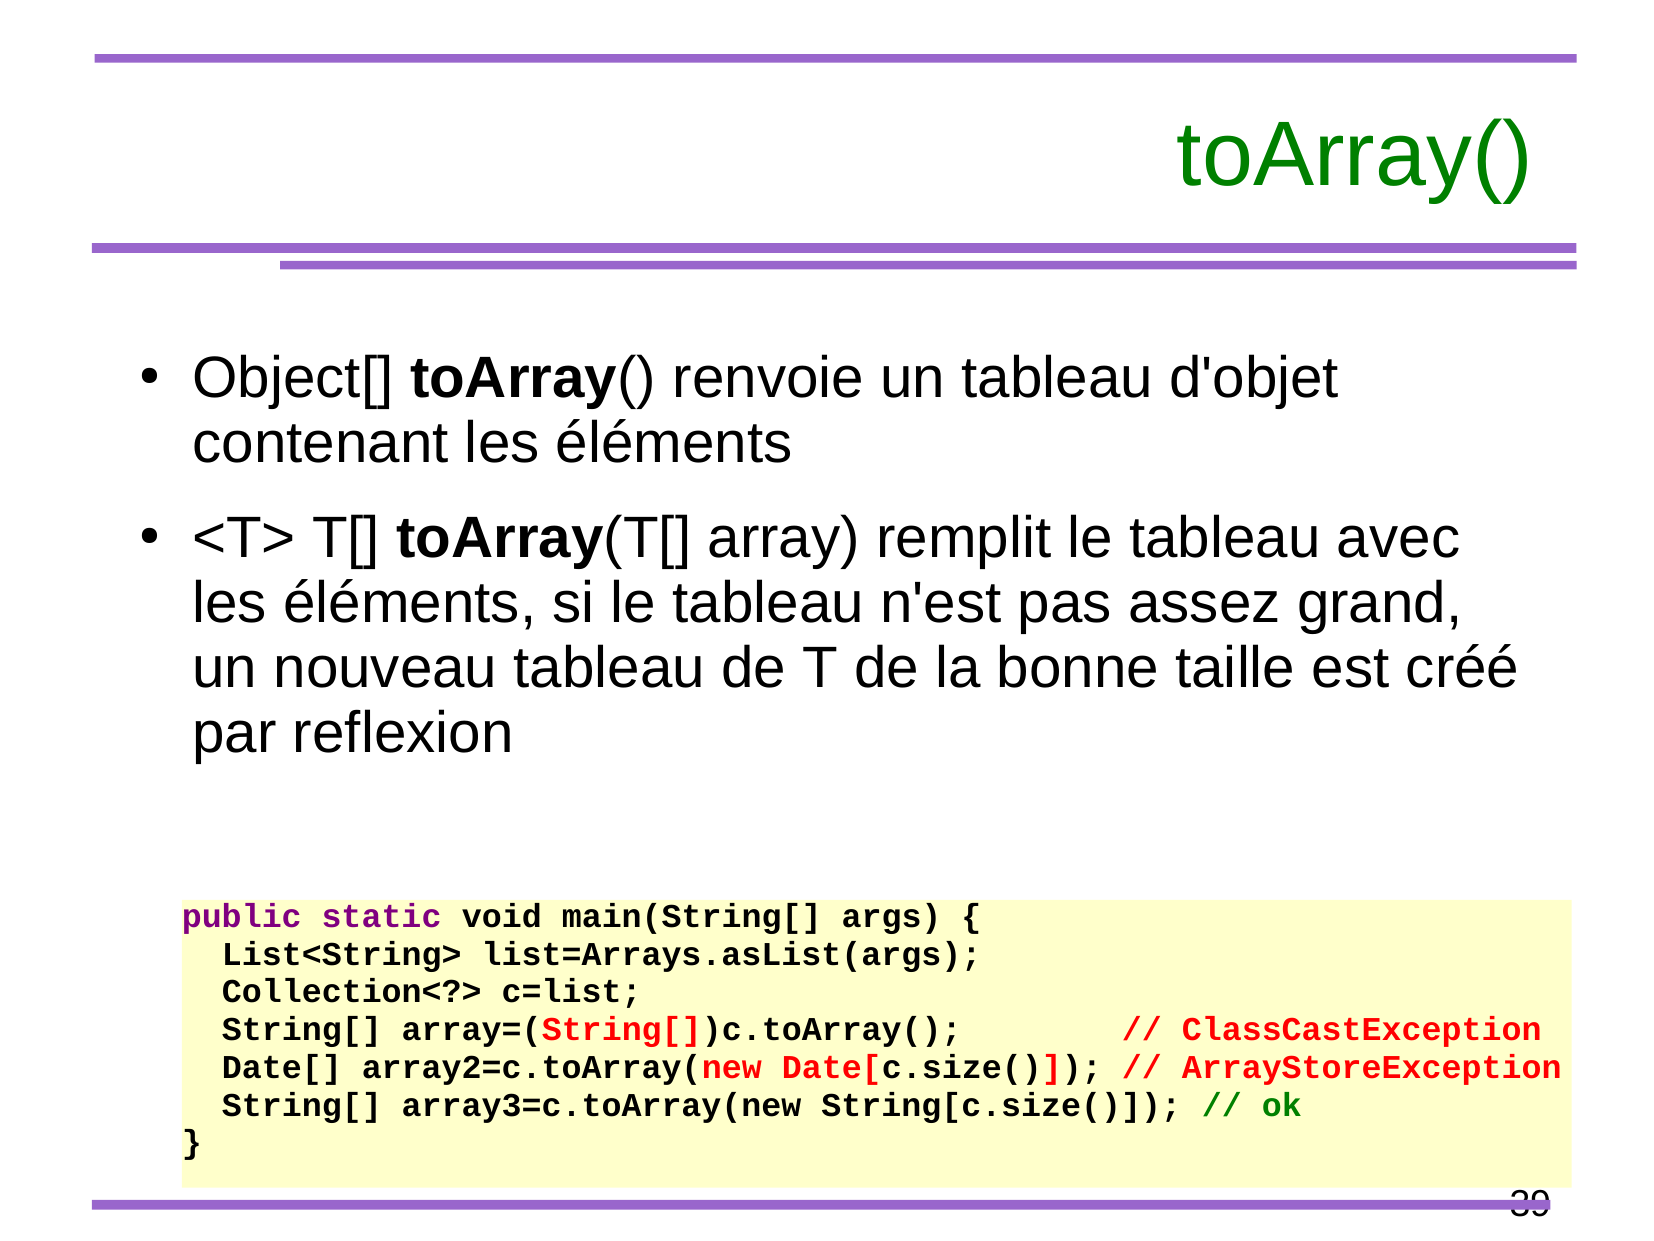

# toArray()
Object[] toArray() renvoie un tableau d'objet contenant les éléments
<T> T[] toArray(T[] array) remplit le tableau avec les éléments, si le tableau n'est pas assez grand, un nouveau tableau de T de la bonne taille est créé par reflexion
public static void main(String[] args) {
 List<String> list=Arrays.asList(args);
 Collection<?> c=list;
 String[] array=(String[])c.toArray(); // ClassCastException
 Date[] array2=c.toArray(new Date[c.size()]); // ArrayStoreException
 String[] array3=c.toArray(new String[c.size()]); // ok
}